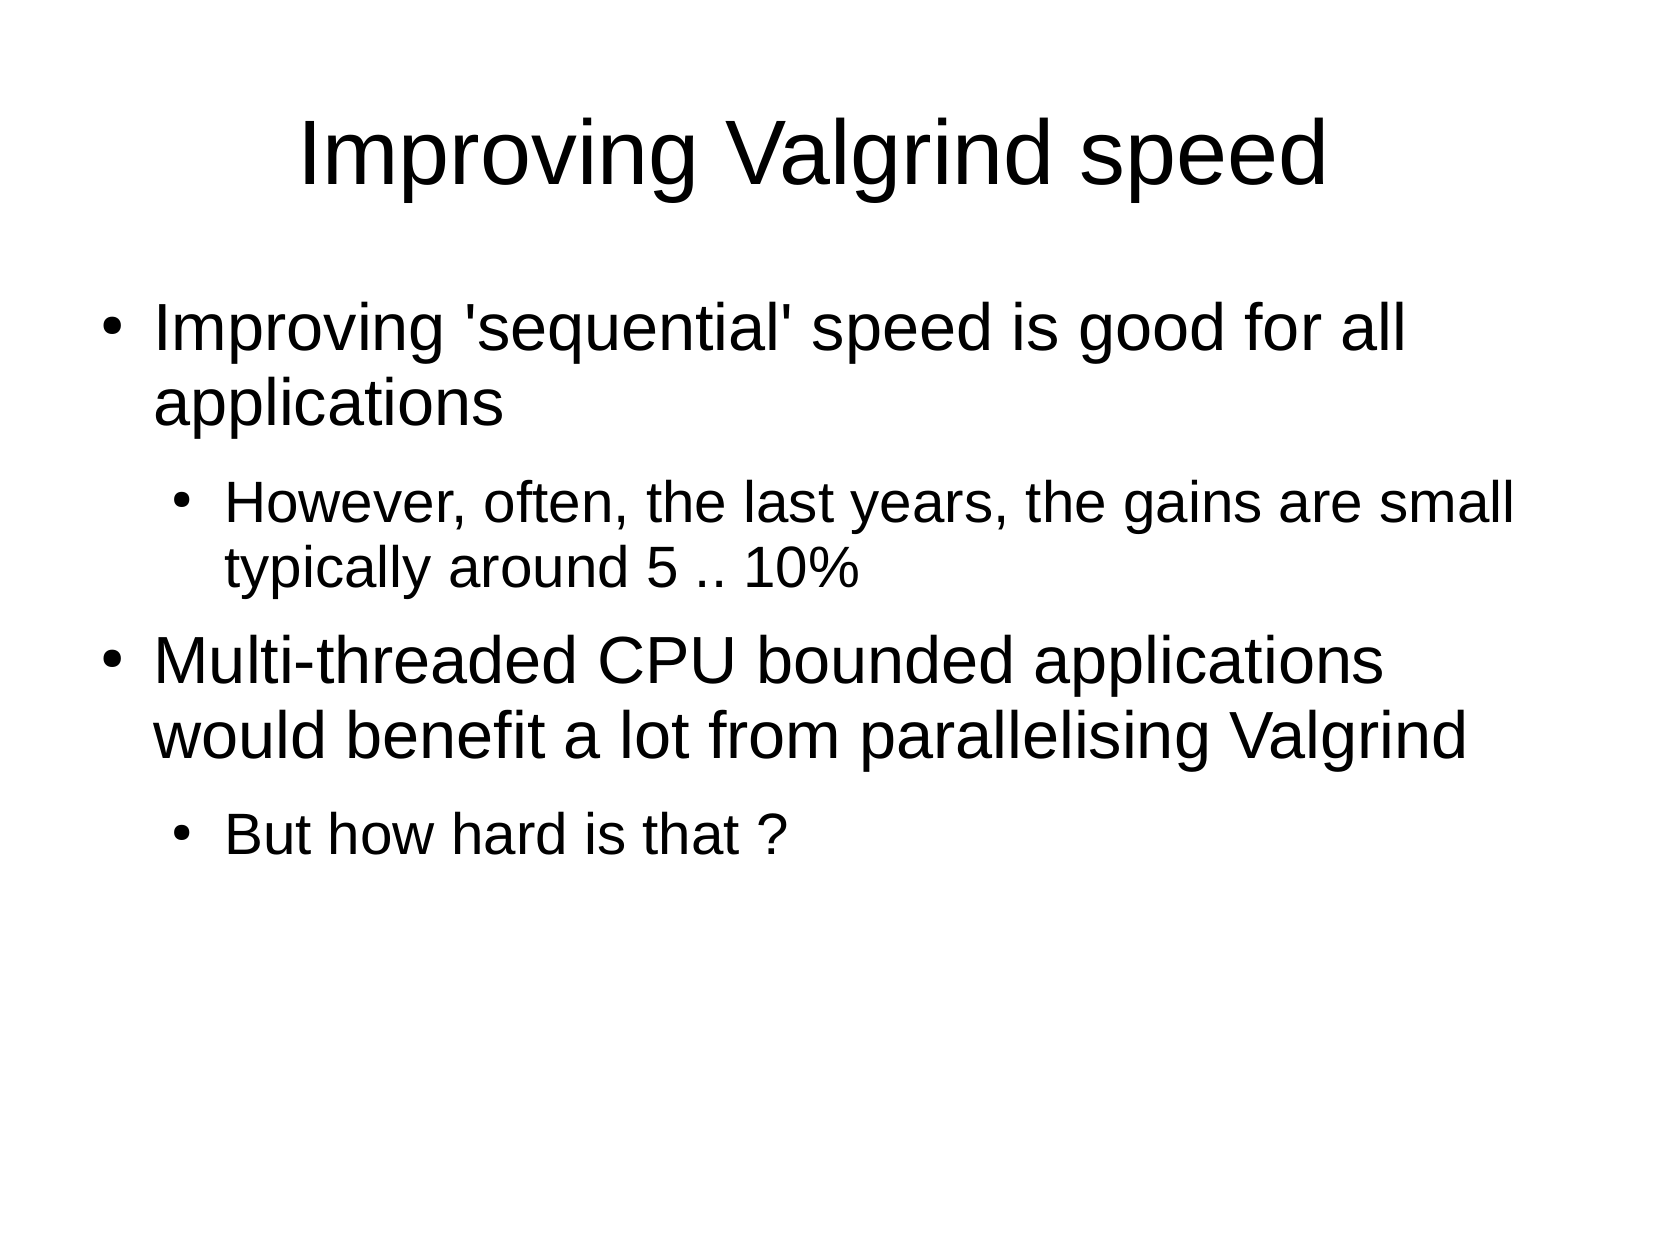

# Improving Valgrind speed
Improving 'sequential' speed is good for all applications
However, often, the last years, the gains are small
typically around 5 .. 10%
Multi-threaded CPU bounded applications
would benefit a lot from parallelising Valgrind
But how hard is that ?